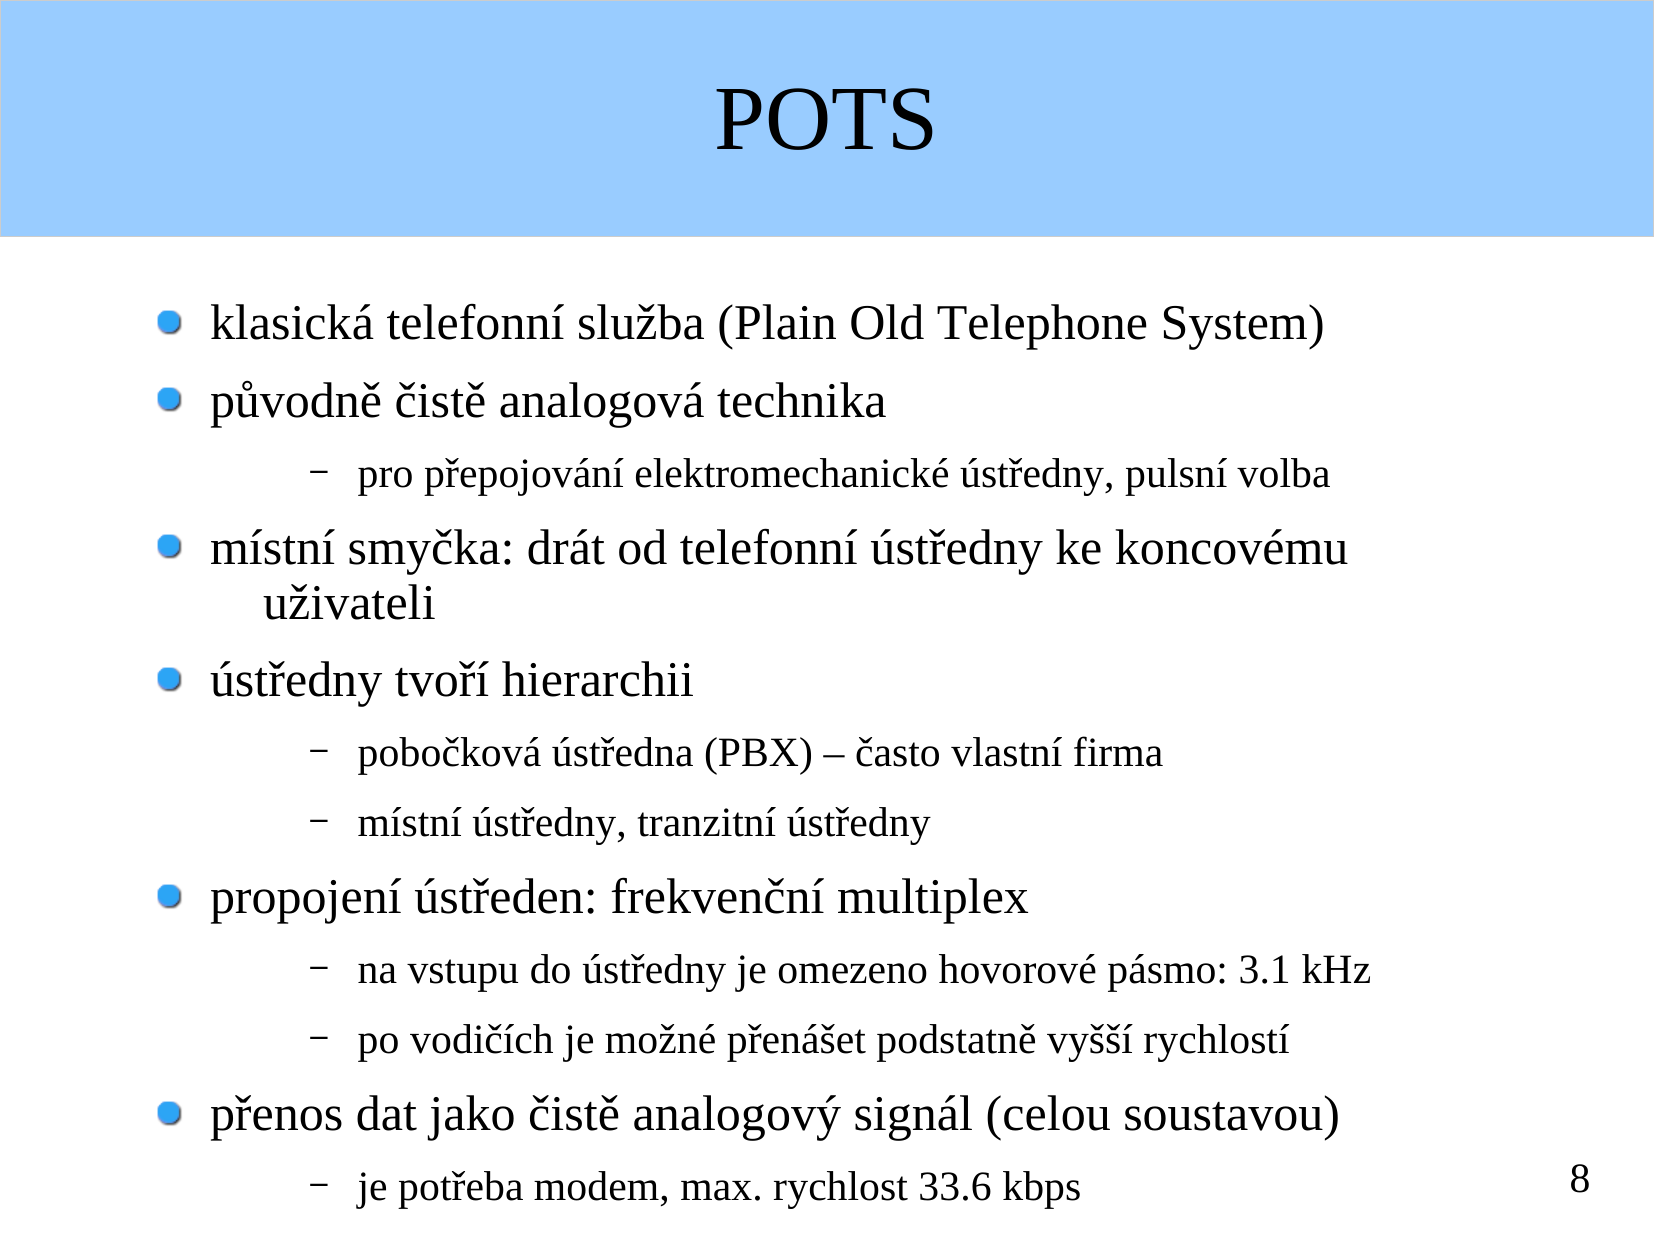

# POTS
klasická telefonní služba (Plain Old Telephone System)
původně čistě analogová technika
pro přepojování elektromechanické ústředny, pulsní volba
místní smyčka: drát od telefonní ústředny ke koncovému uživateli
ústředny tvoří hierarchii
pobočková ústředna (PBX) – často vlastní firma
místní ústředny, tranzitní ústředny
propojení ústředen: frekvenční multiplex
na vstupu do ústředny je omezeno hovorové pásmo: 3.1 kHz
po vodičích je možné přenášet podstatně vyšší rychlostí
přenos dat jako čistě analogový signál (celou soustavou)
je potřeba modem, max. rychlost 33.6 kbps